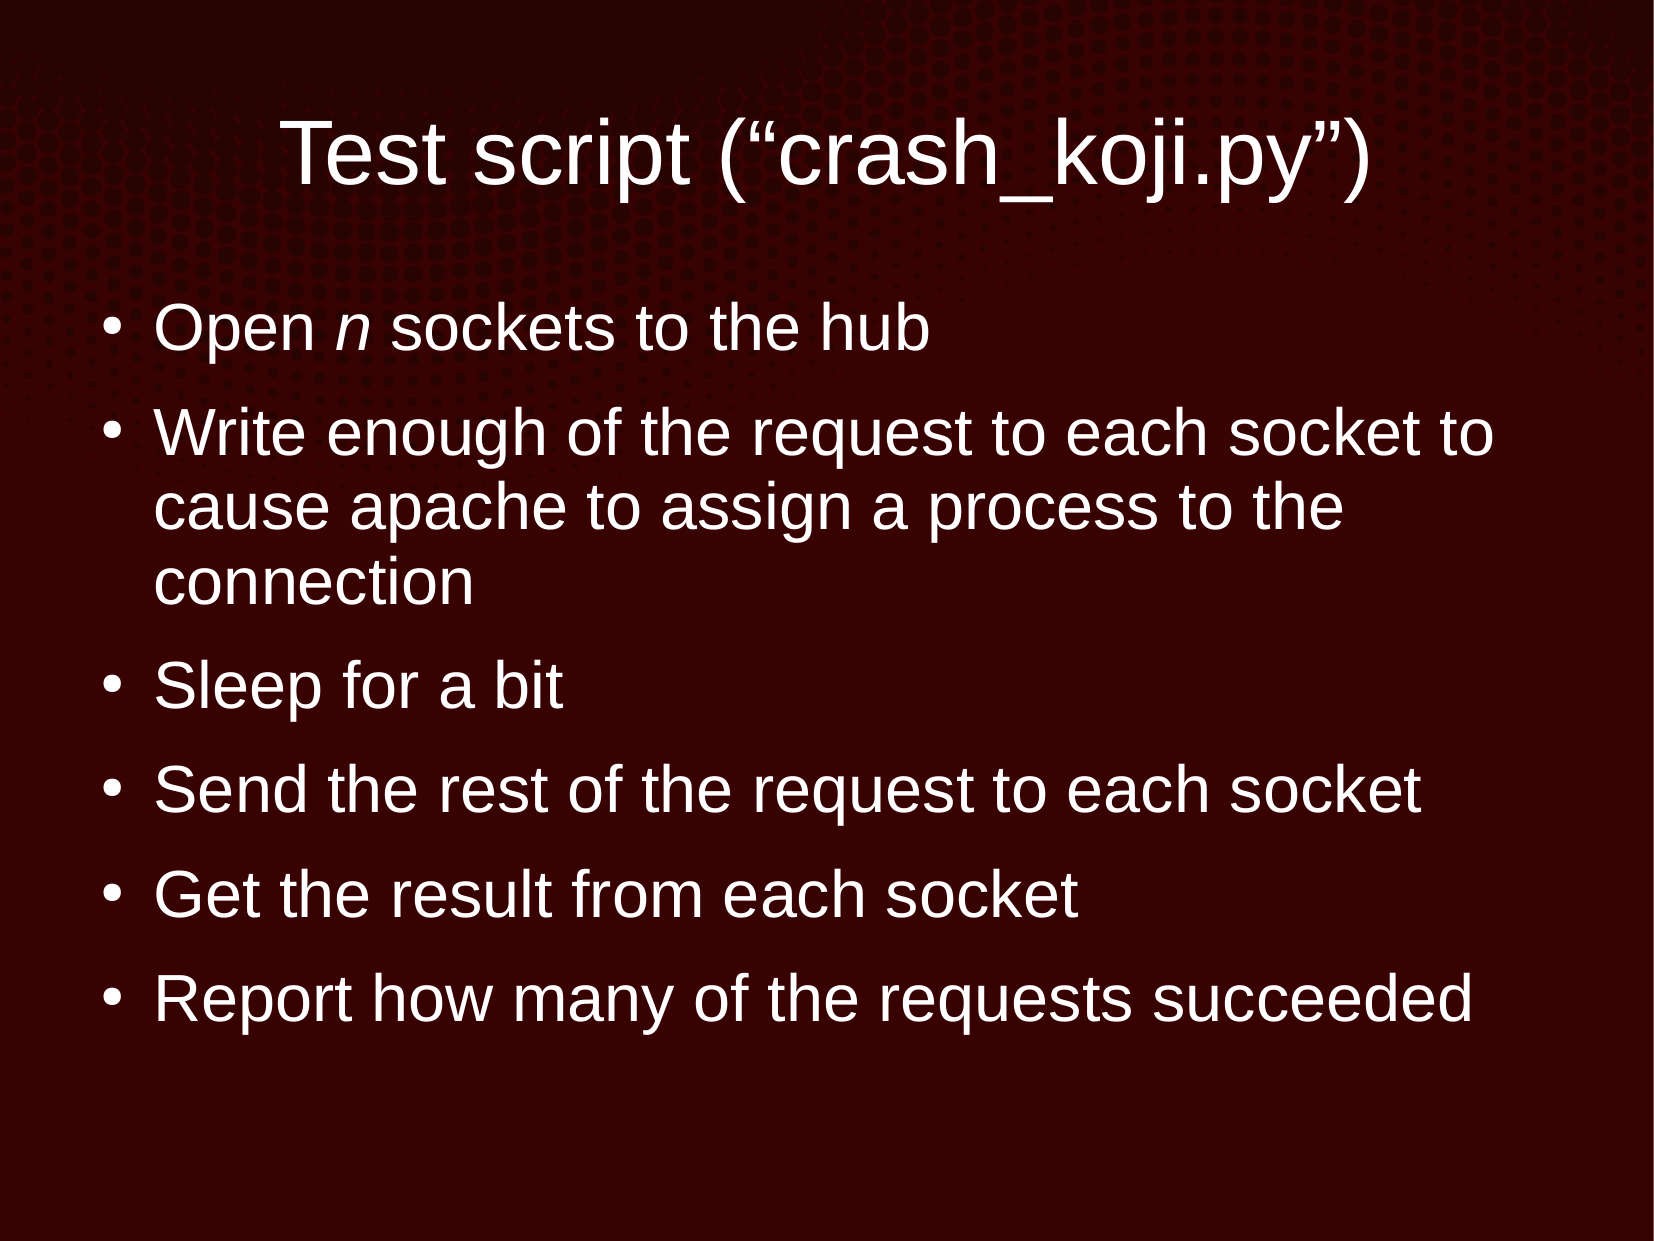

# Test script (“crash_koji.py”)
Open n sockets to the hub
Write enough of the request to each socket to cause apache to assign a process to the connection
Sleep for a bit
Send the rest of the request to each socket
Get the result from each socket
Report how many of the requests succeeded